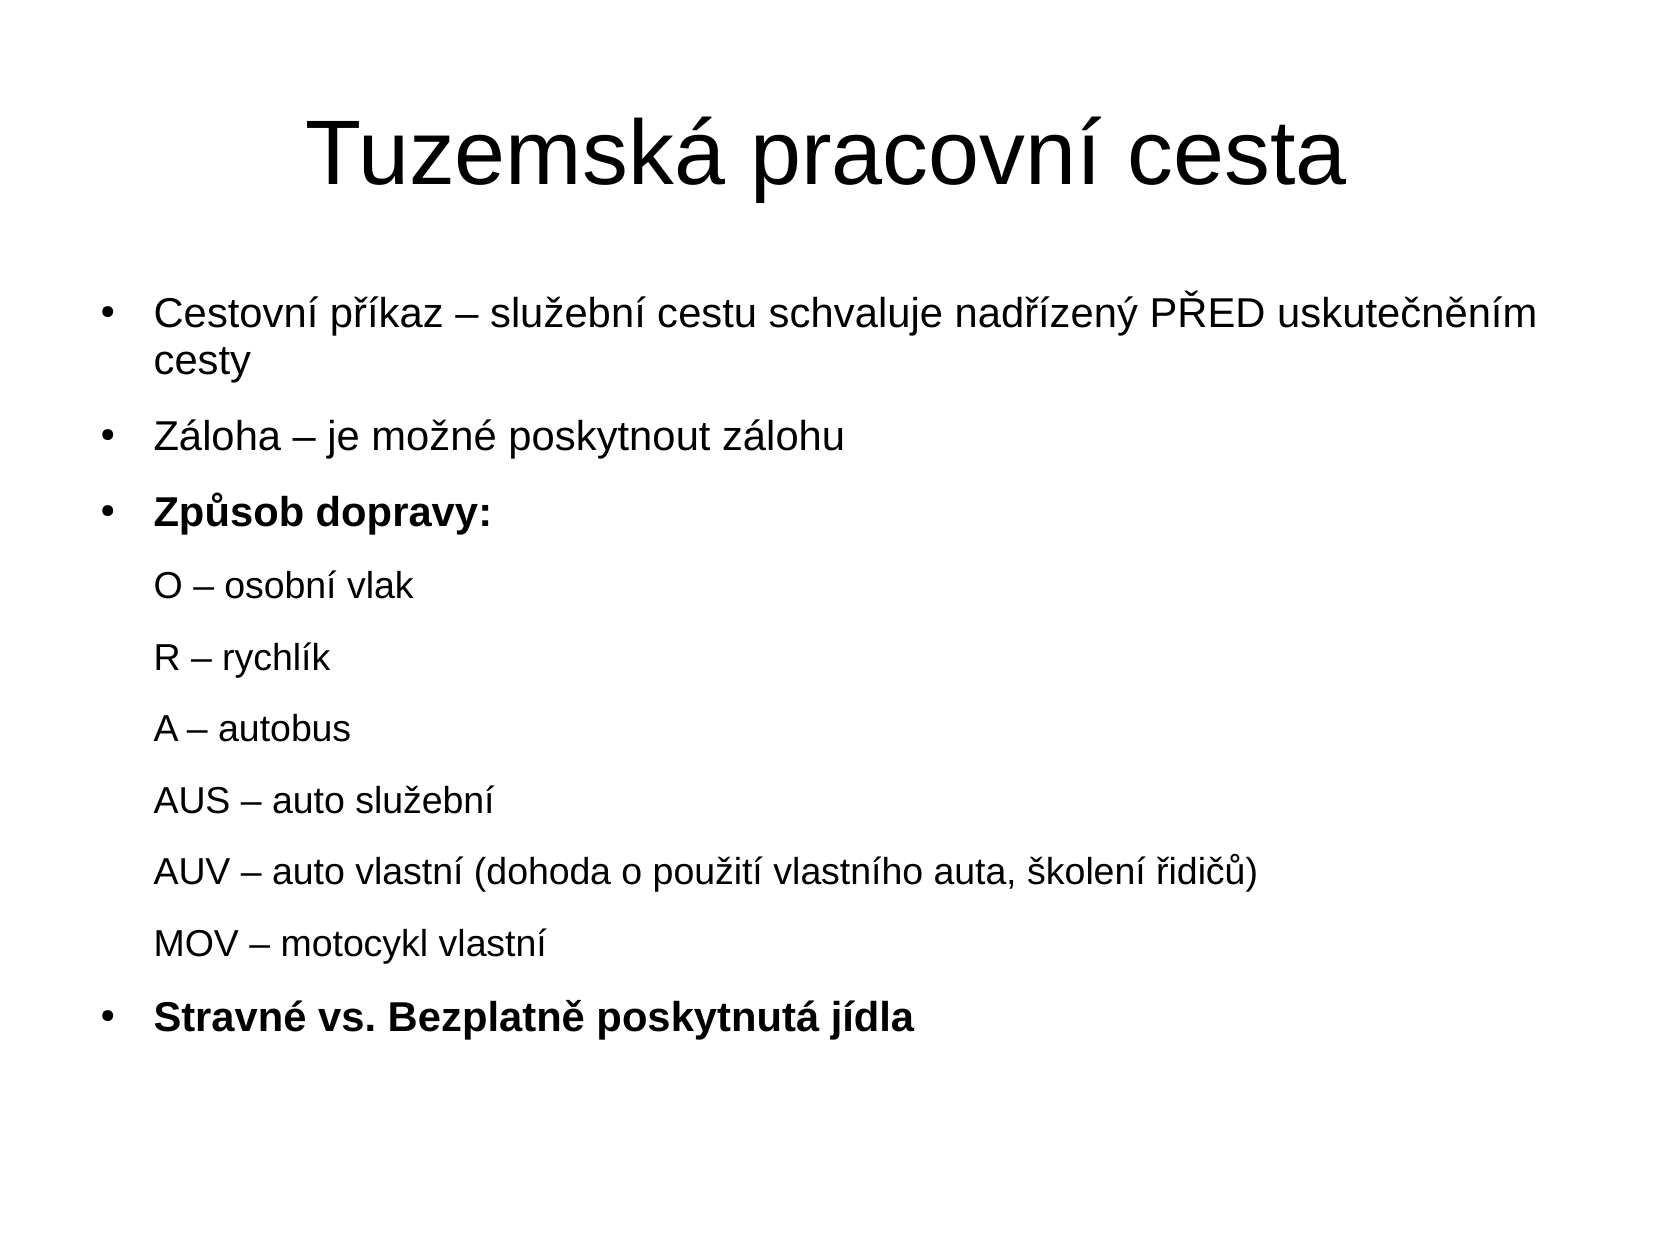

# Tuzemská pracovní cesta
Cestovní příkaz – služební cestu schvaluje nadřízený PŘED uskutečněním cesty
Záloha – je možné poskytnout zálohu
Způsob dopravy:
O – osobní vlak
R – rychlík
A – autobus
AUS – auto služební
AUV – auto vlastní (dohoda o použití vlastního auta, školení řidičů)
MOV – motocykl vlastní
Stravné vs. Bezplatně poskytnutá jídla